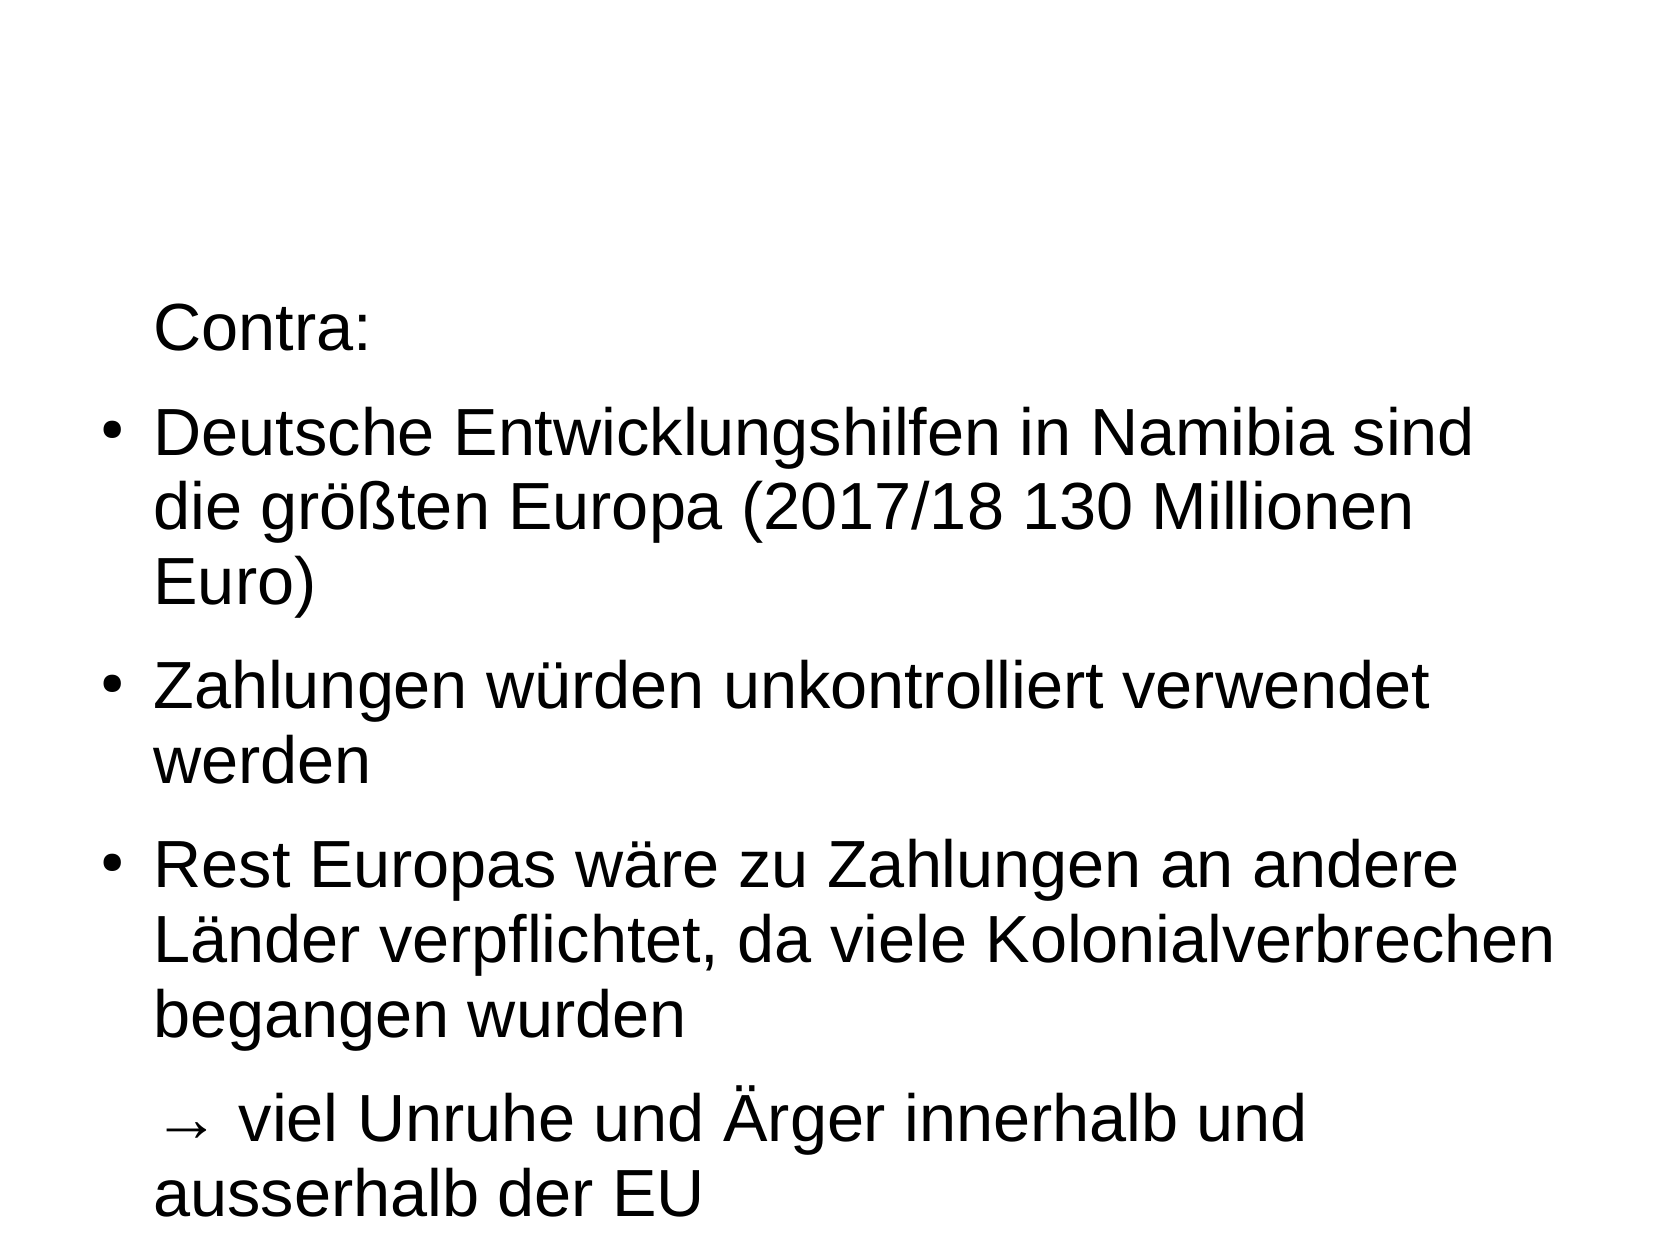

#
Contra:
Deutsche Entwicklungshilfen in Namibia sind die größten Europa (2017/18 130 Millionen Euro)
Zahlungen würden unkontrolliert verwendet werden
Rest Europas wäre zu Zahlungen an andere Länder verpflichtet, da viele Kolonialverbrechen begangen wurden
→ viel Unruhe und Ärger innerhalb und ausserhalb der EU